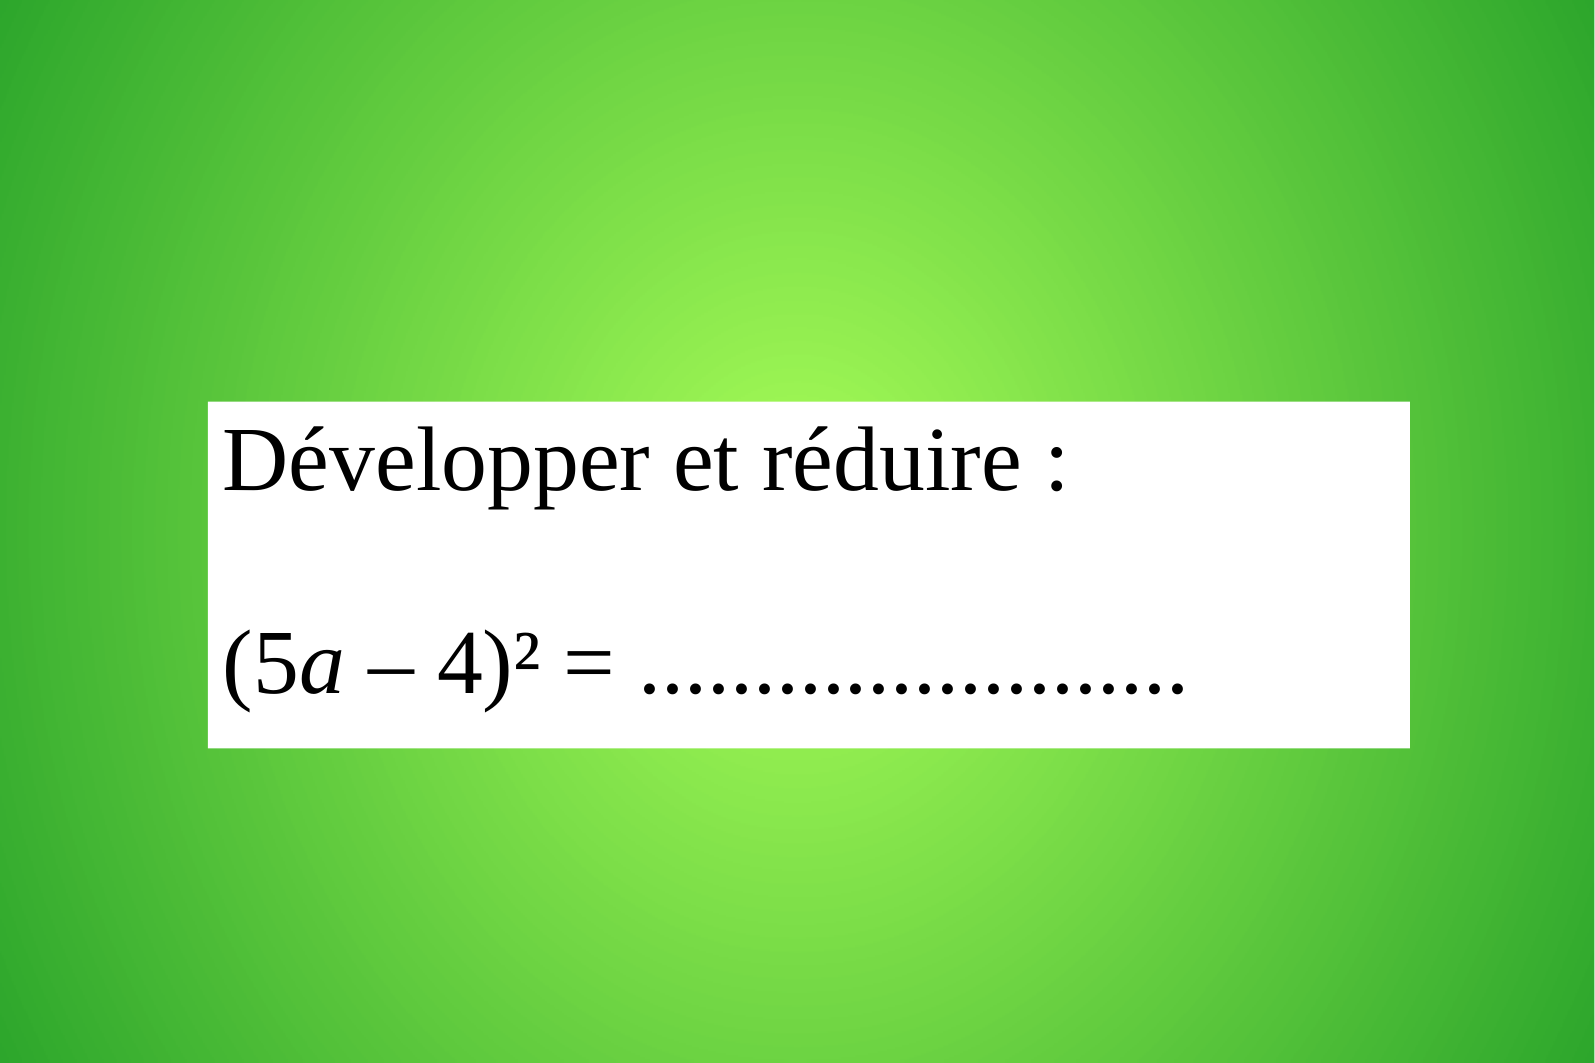

Développer et réduire :
(5a – 4)² = ........................